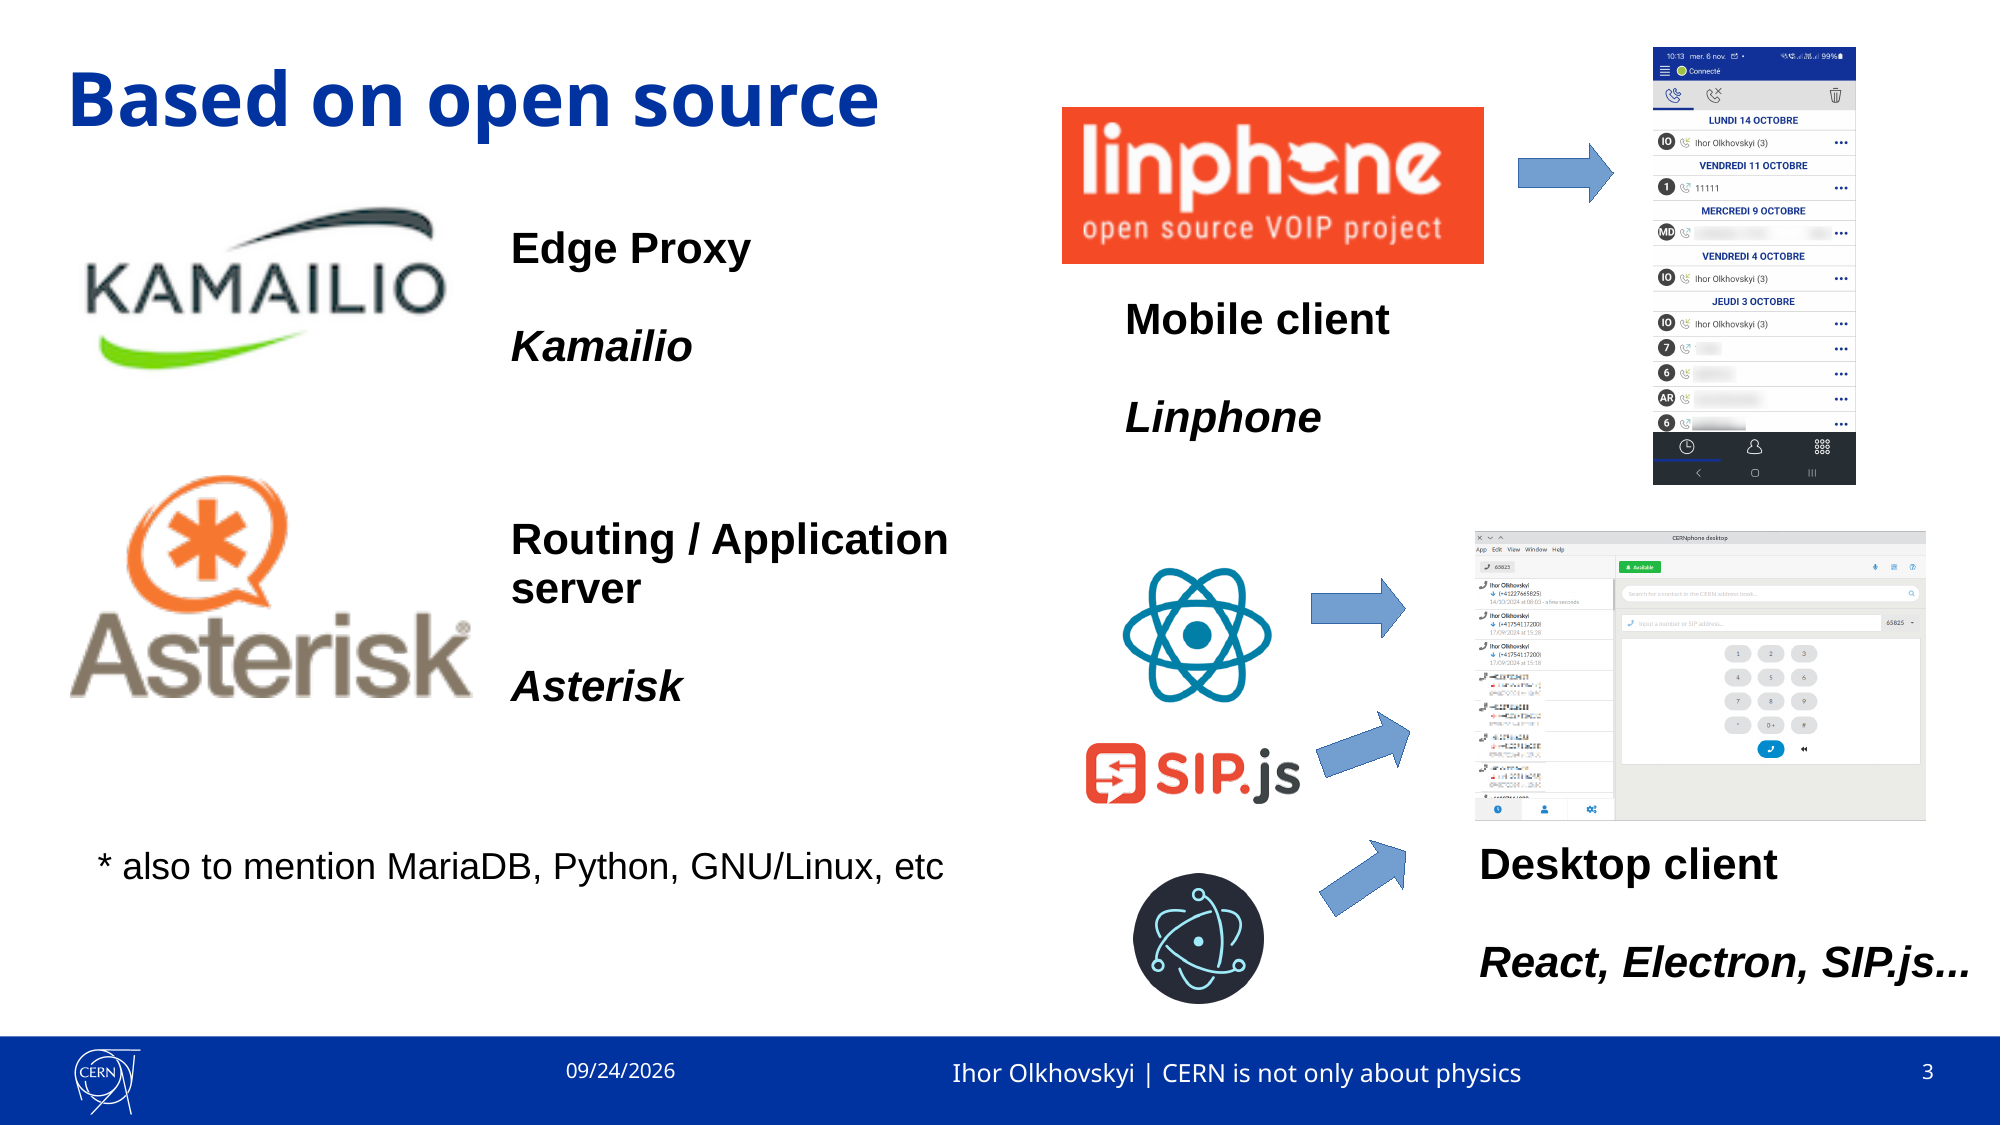

# Based on open source
Edge Proxy
Kamailio
Mobile client
Linphone
Routing / Application server
Asterisk
Desktop client
React, Electron, SIP.js...
* also to mention MariaDB, Python, GNU/Linux, etc
Ihor Olkhovskyi | CERN is not only about physics